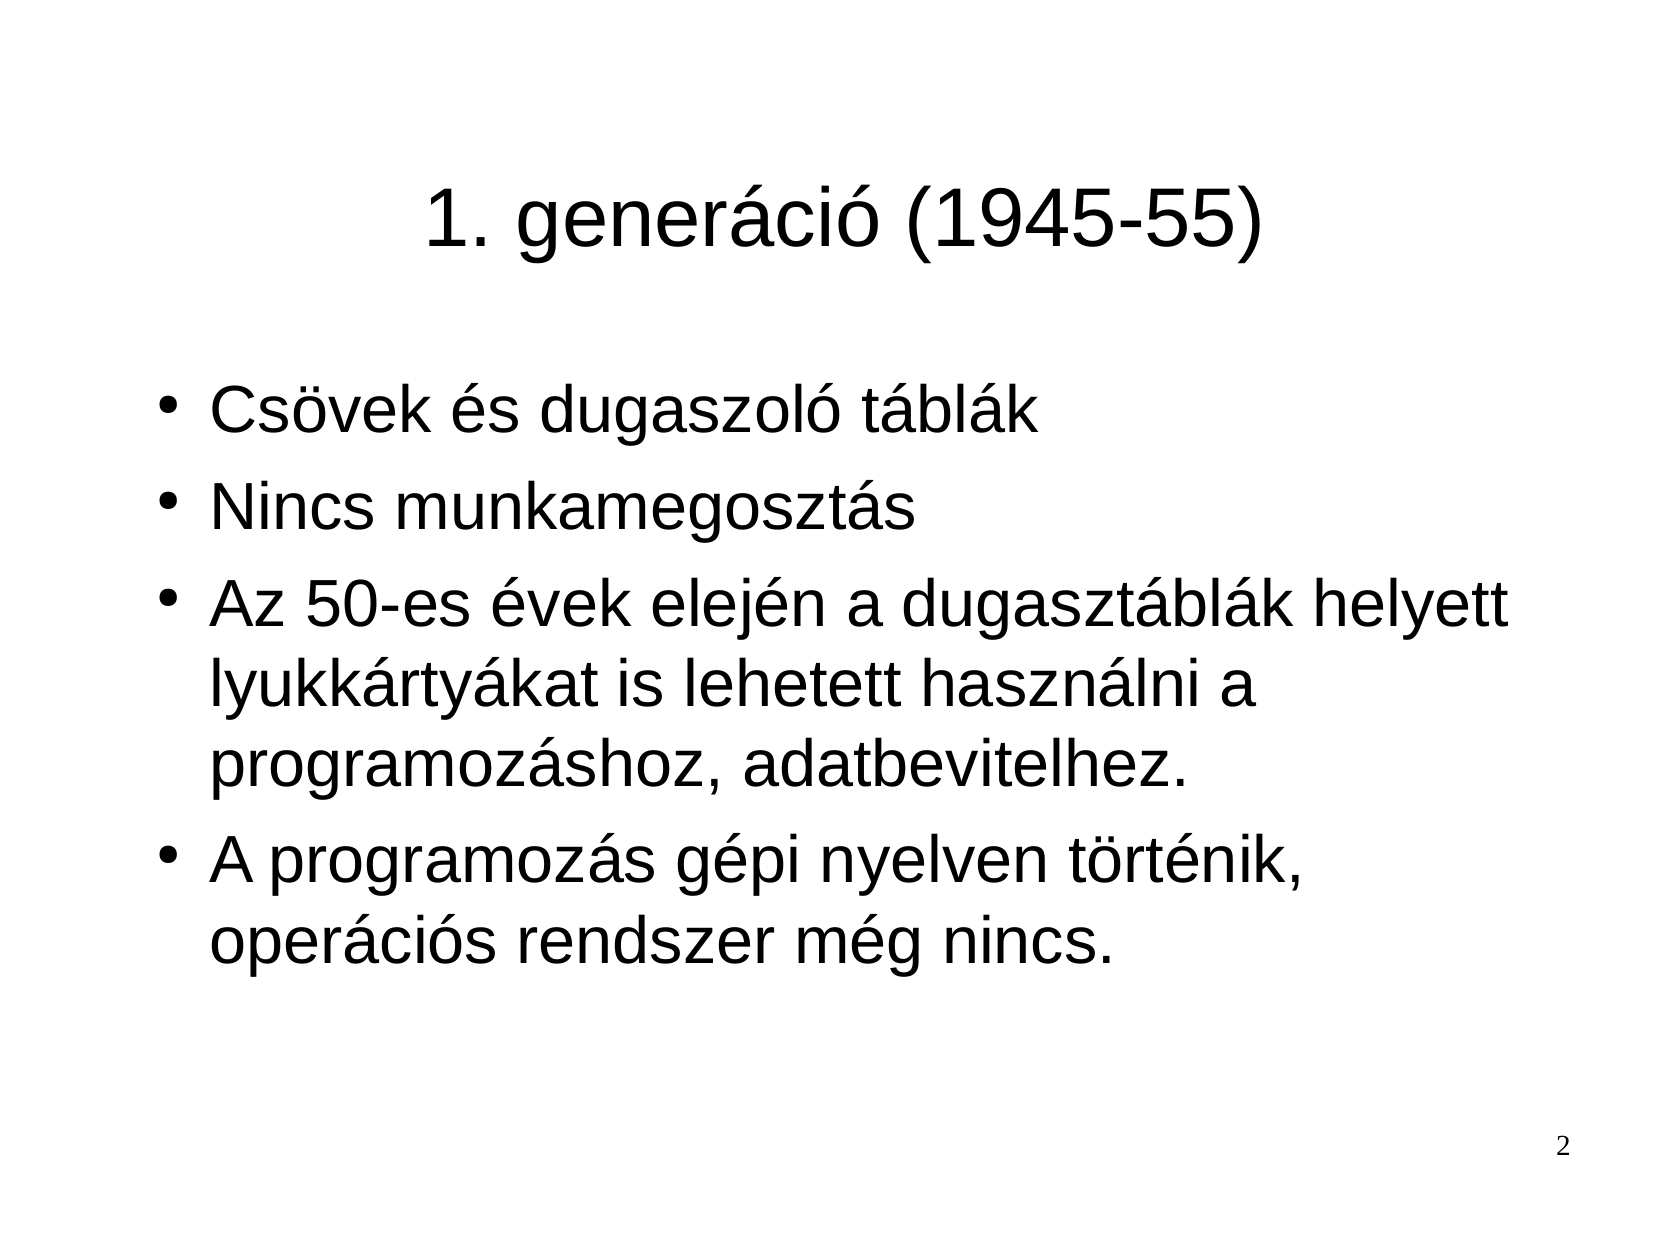

# 1. generáció (1945-55)
Csövek és dugaszoló táblák
Nincs munkamegosztás
Az 50-es évek elején a dugasztáblák helyett lyukkártyákat is lehetett használni a programozáshoz, adatbevitelhez.
A programozás gépi nyelven történik, operációs rendszer még nincs.
2